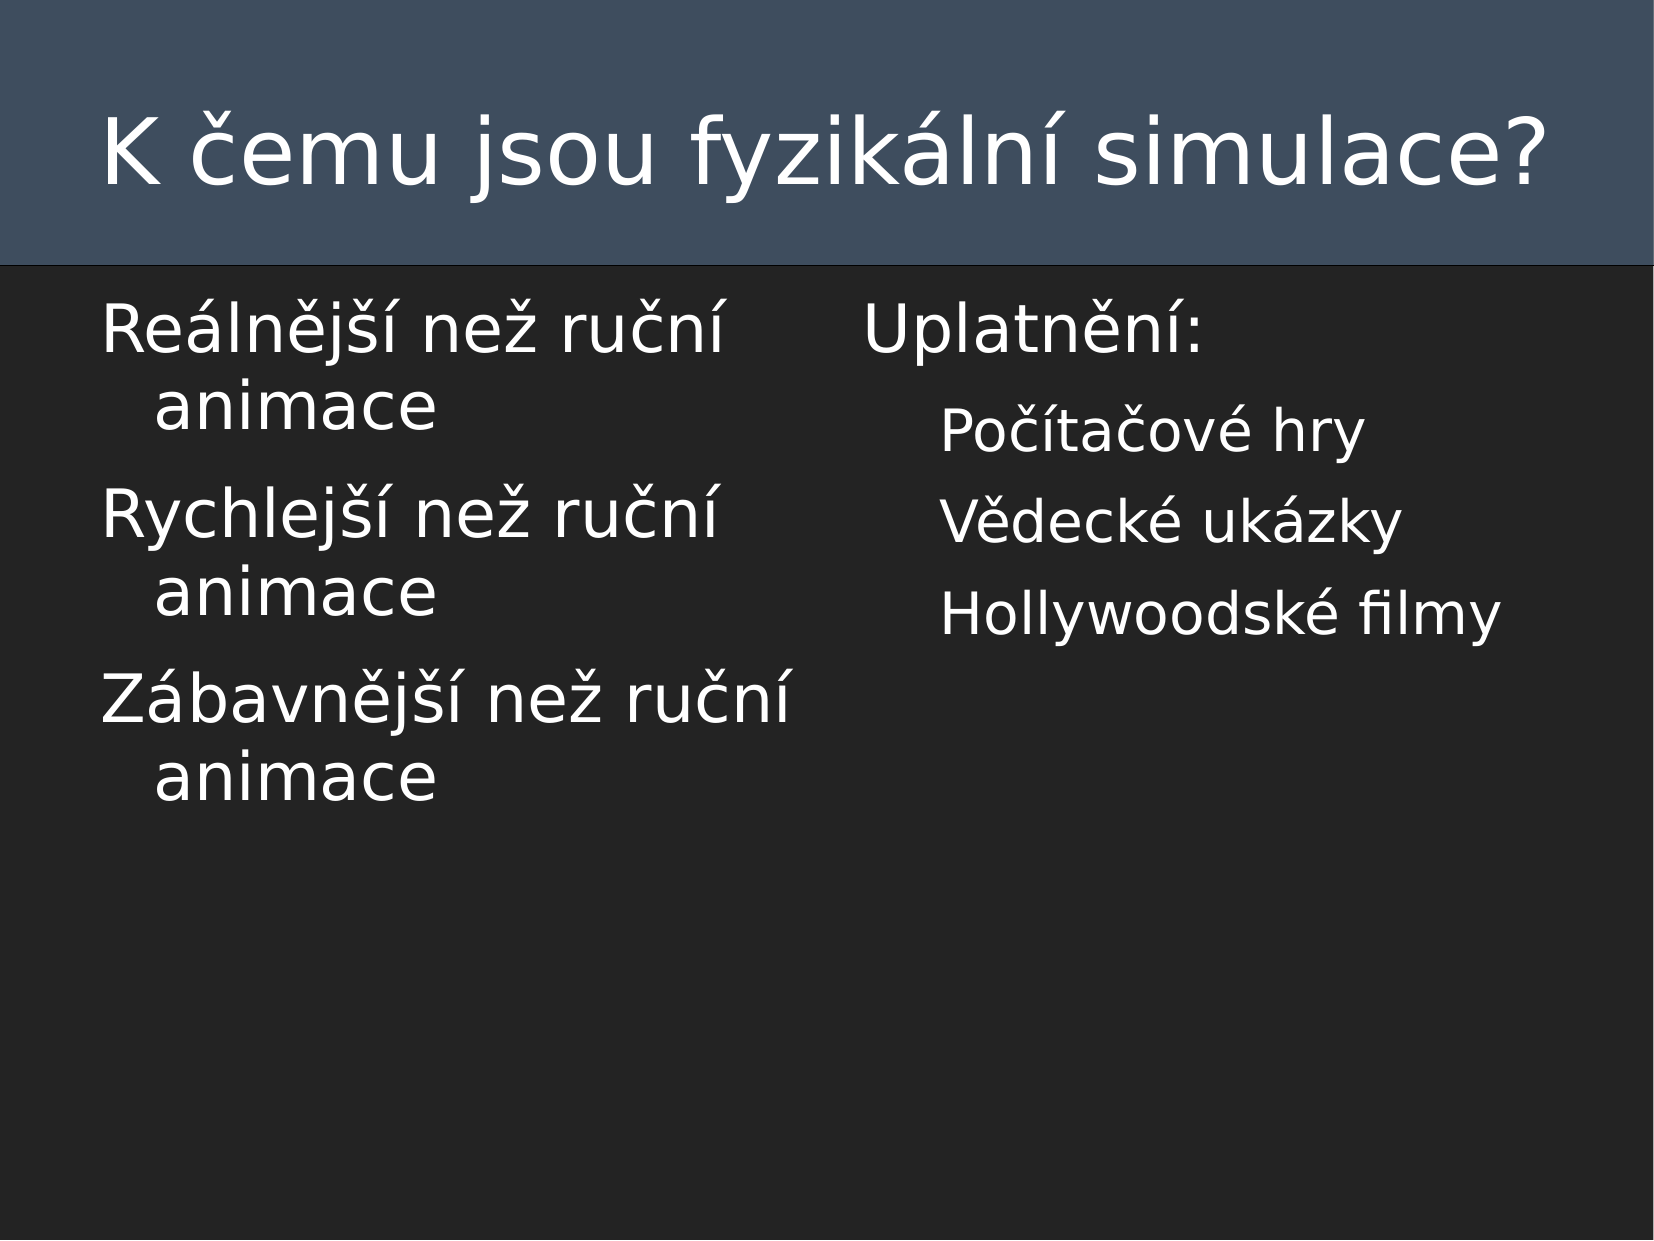

# K čemu jsou fyzikální simulace?
Reálnější než ruční animace
Rychlejší než ruční animace
Zábavnější než ruční animace
Uplatnění:
Počítačové hry
Vědecké ukázky
Hollywoodské filmy